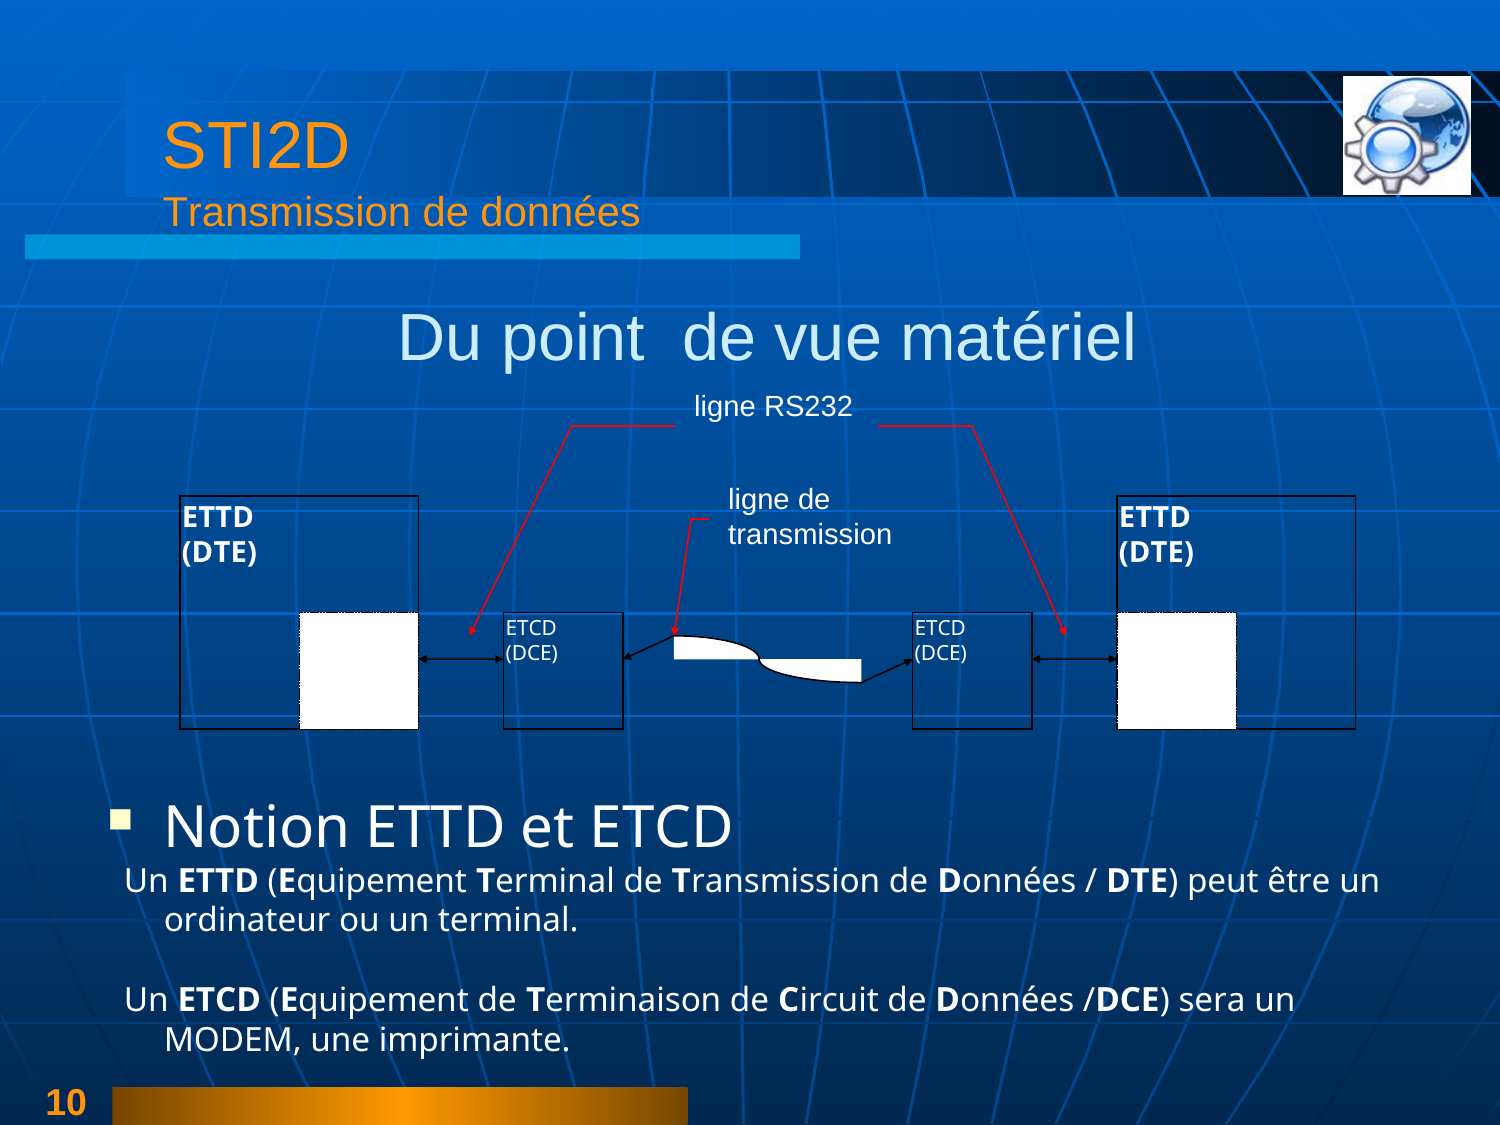

# Du point de vue matériel
ligne RS232
ligne de transmission
ETTD
(DTE)
Interface Série
ETTD
(DTE)
Interface Série
ETCD
(DCE)
ETCD
(DCE)
Notion ETTD et ETCD
  Un ETTD (Equipement Terminal de Transmission de Données / DTE) peut être un ordinateur ou un terminal.
  Un ETCD (Equipement de Terminaison de Circuit de Données /DCE) sera un MODEM, une imprimante.